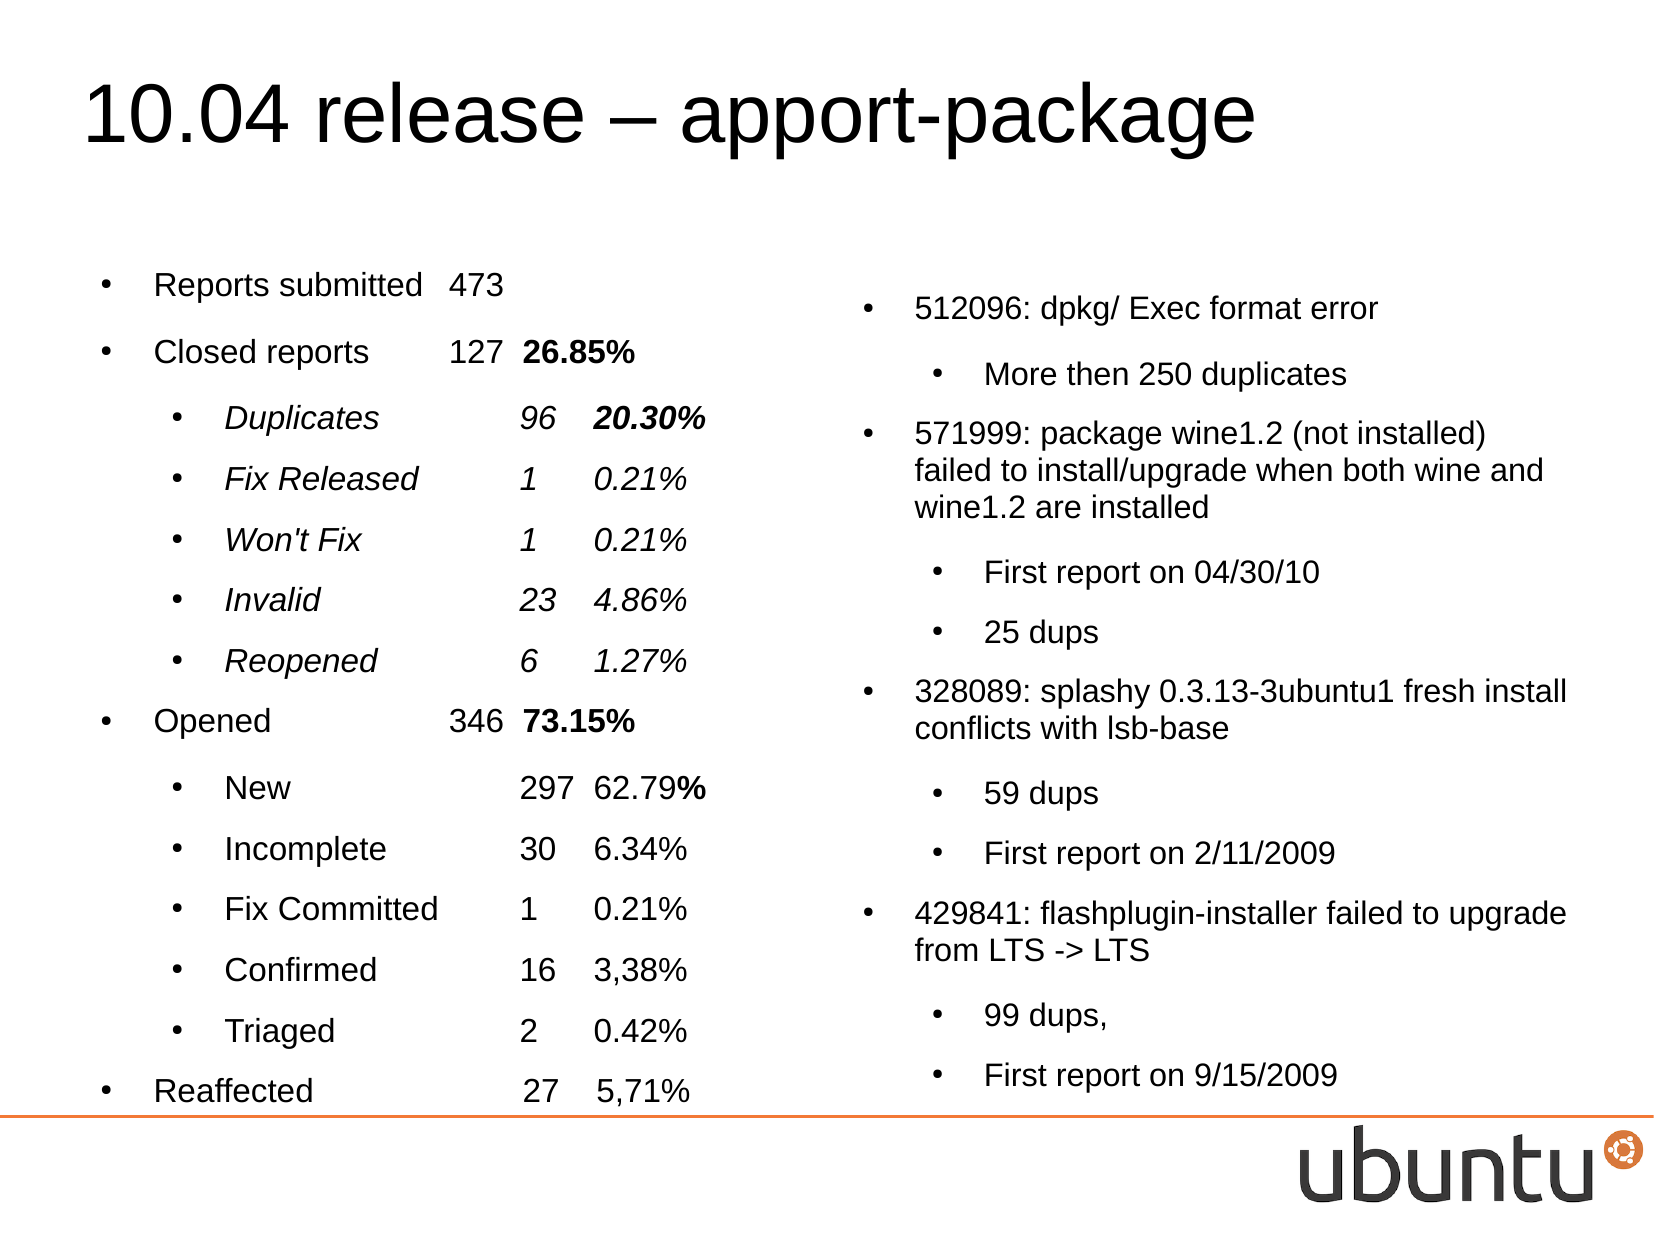

# 10.04 release – apport-package
Reports submitted	473
Closed reports		127	26.85%
Duplicates		96	20.30%
Fix Released		1	0.21%
Won't Fix			1	0.21%
Invalid			23	4.86%
Reopened		6	1.27%
Opened			346	73.15%
New				297	62.79%
Incomplete		30	6.34%
Fix Committed		1	0.21%
Confirmed		16	3,38%
Triaged			2	0.42%
Reaffected			27	5,71%
512096: dpkg/ Exec format error
More then 250 duplicates
571999: package wine1.2 (not installed) failed to install/upgrade when both wine and wine1.2 are installed
First report on 04/30/10
25 dups
328089: splashy 0.3.13-3ubuntu1 fresh install conflicts with lsb-base
59 dups
First report on 2/11/2009
429841: flashplugin-installer failed to upgrade from LTS -> LTS
99 dups,
First report on 9/15/2009